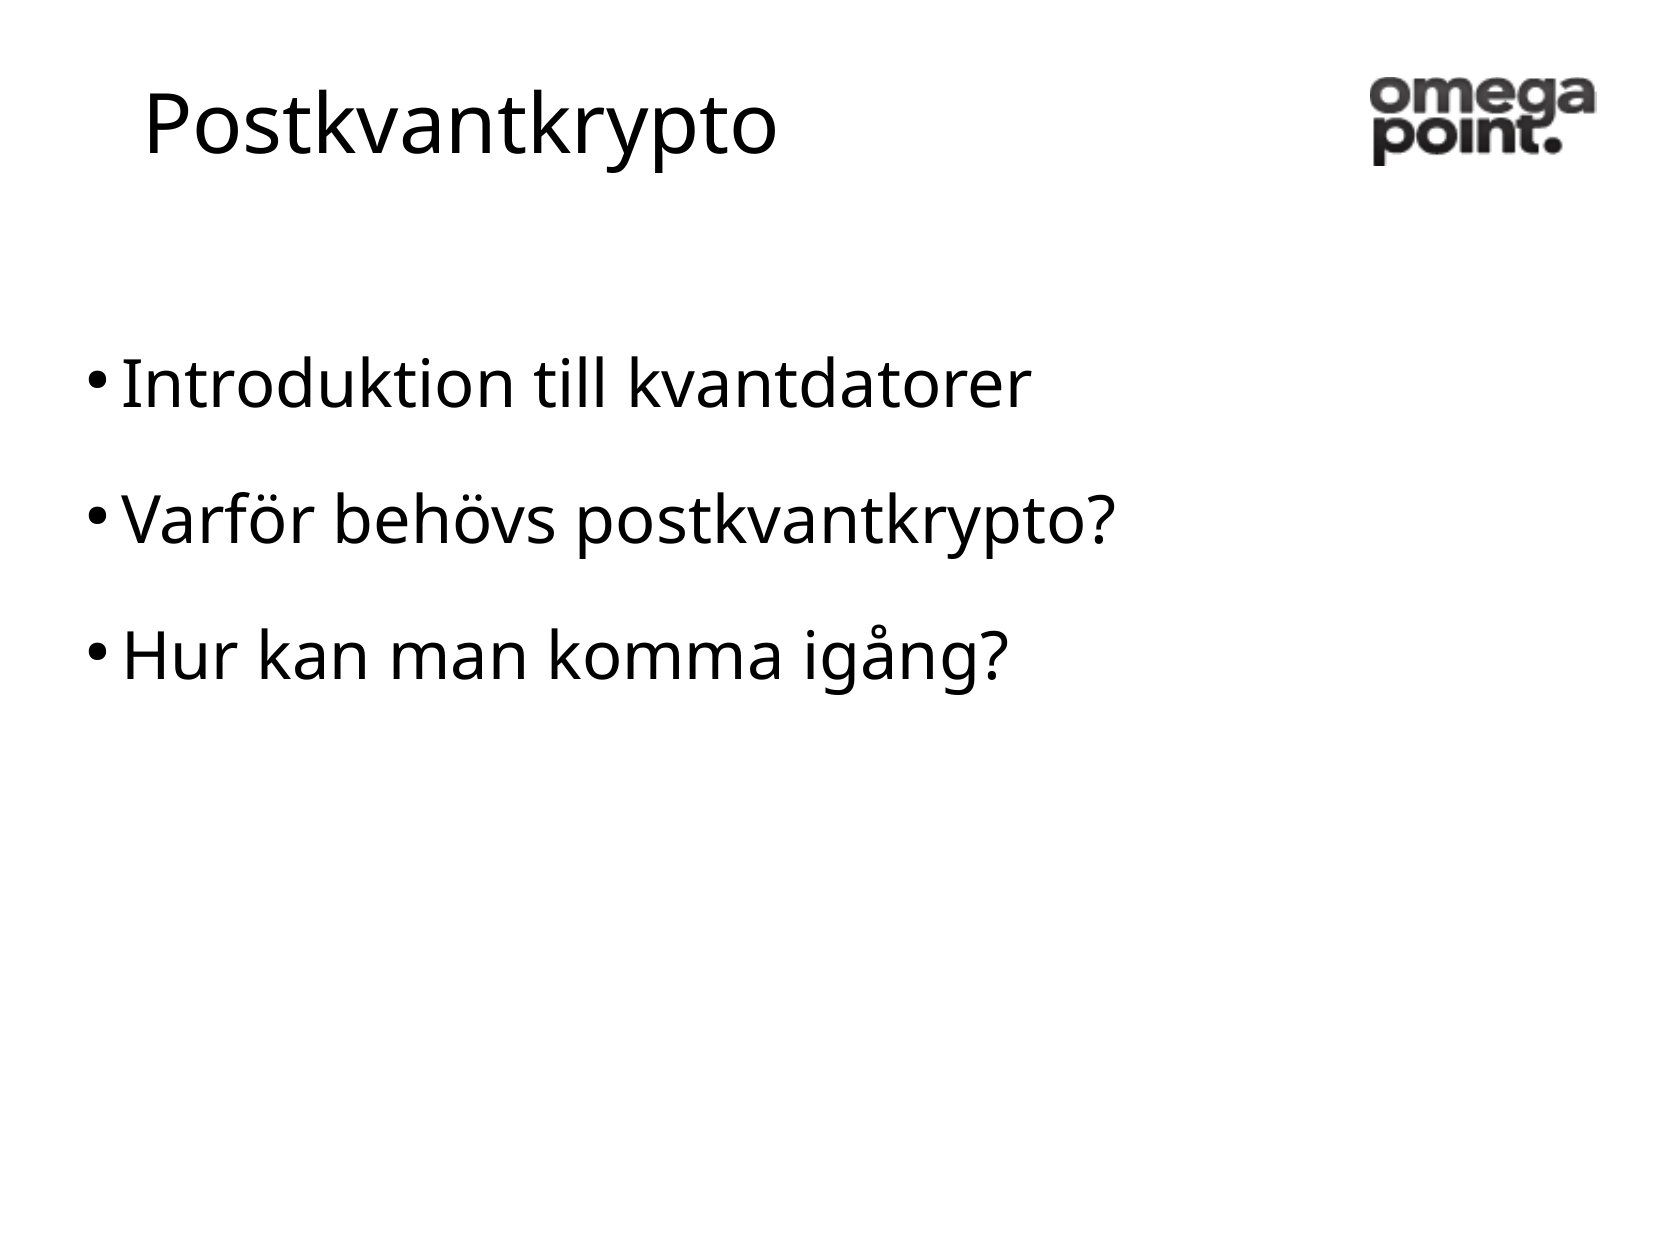

Postkvantkrypto
Introduktion till kvantdatorer
Varför behövs postkvantkrypto?
Hur kan man komma igång?